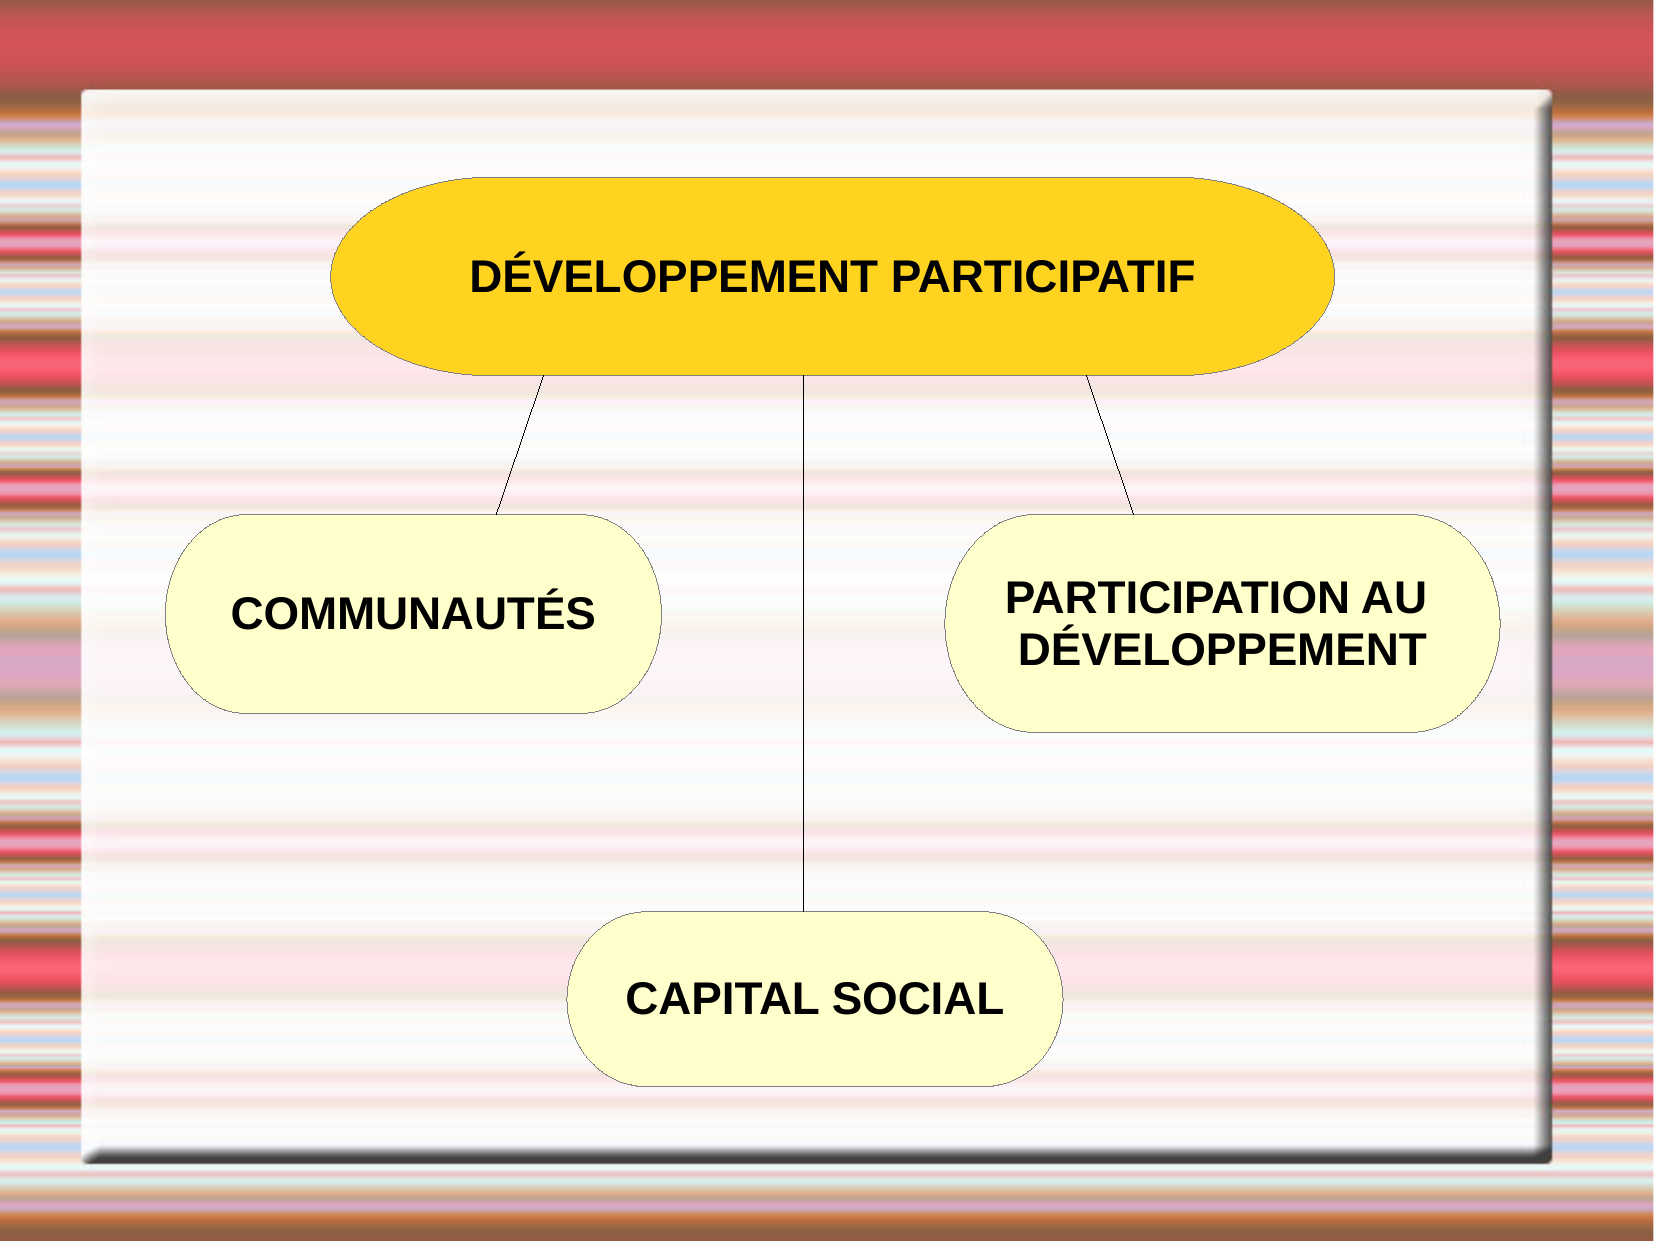

DÉVELOPPEMENT PARTICIPATIF
COMMUNAUTÉS
PARTICIPATION AU
DÉVELOPPEMENT
CAPITAL SOCIAL